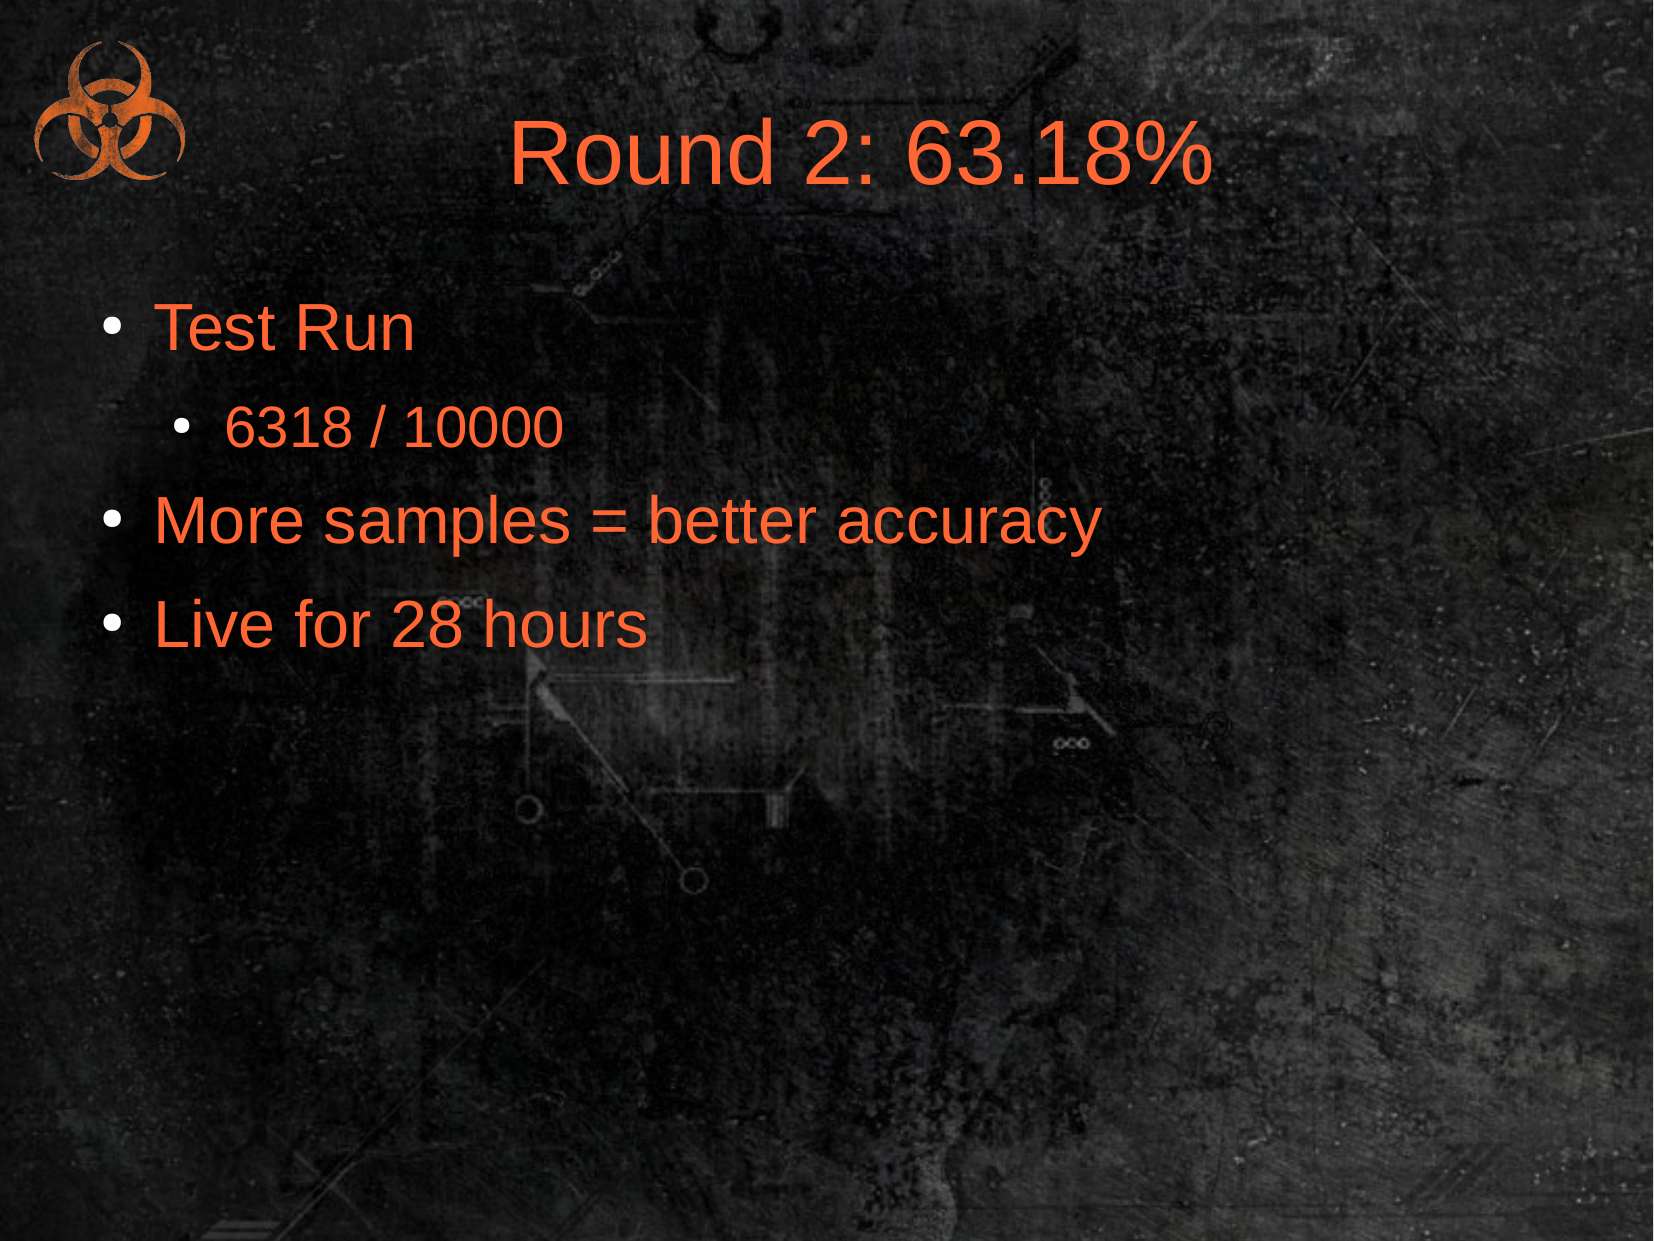

# Round 2: 63.18%
Test Run
6318 / 10000
More samples = better accuracy
Live for 28 hours